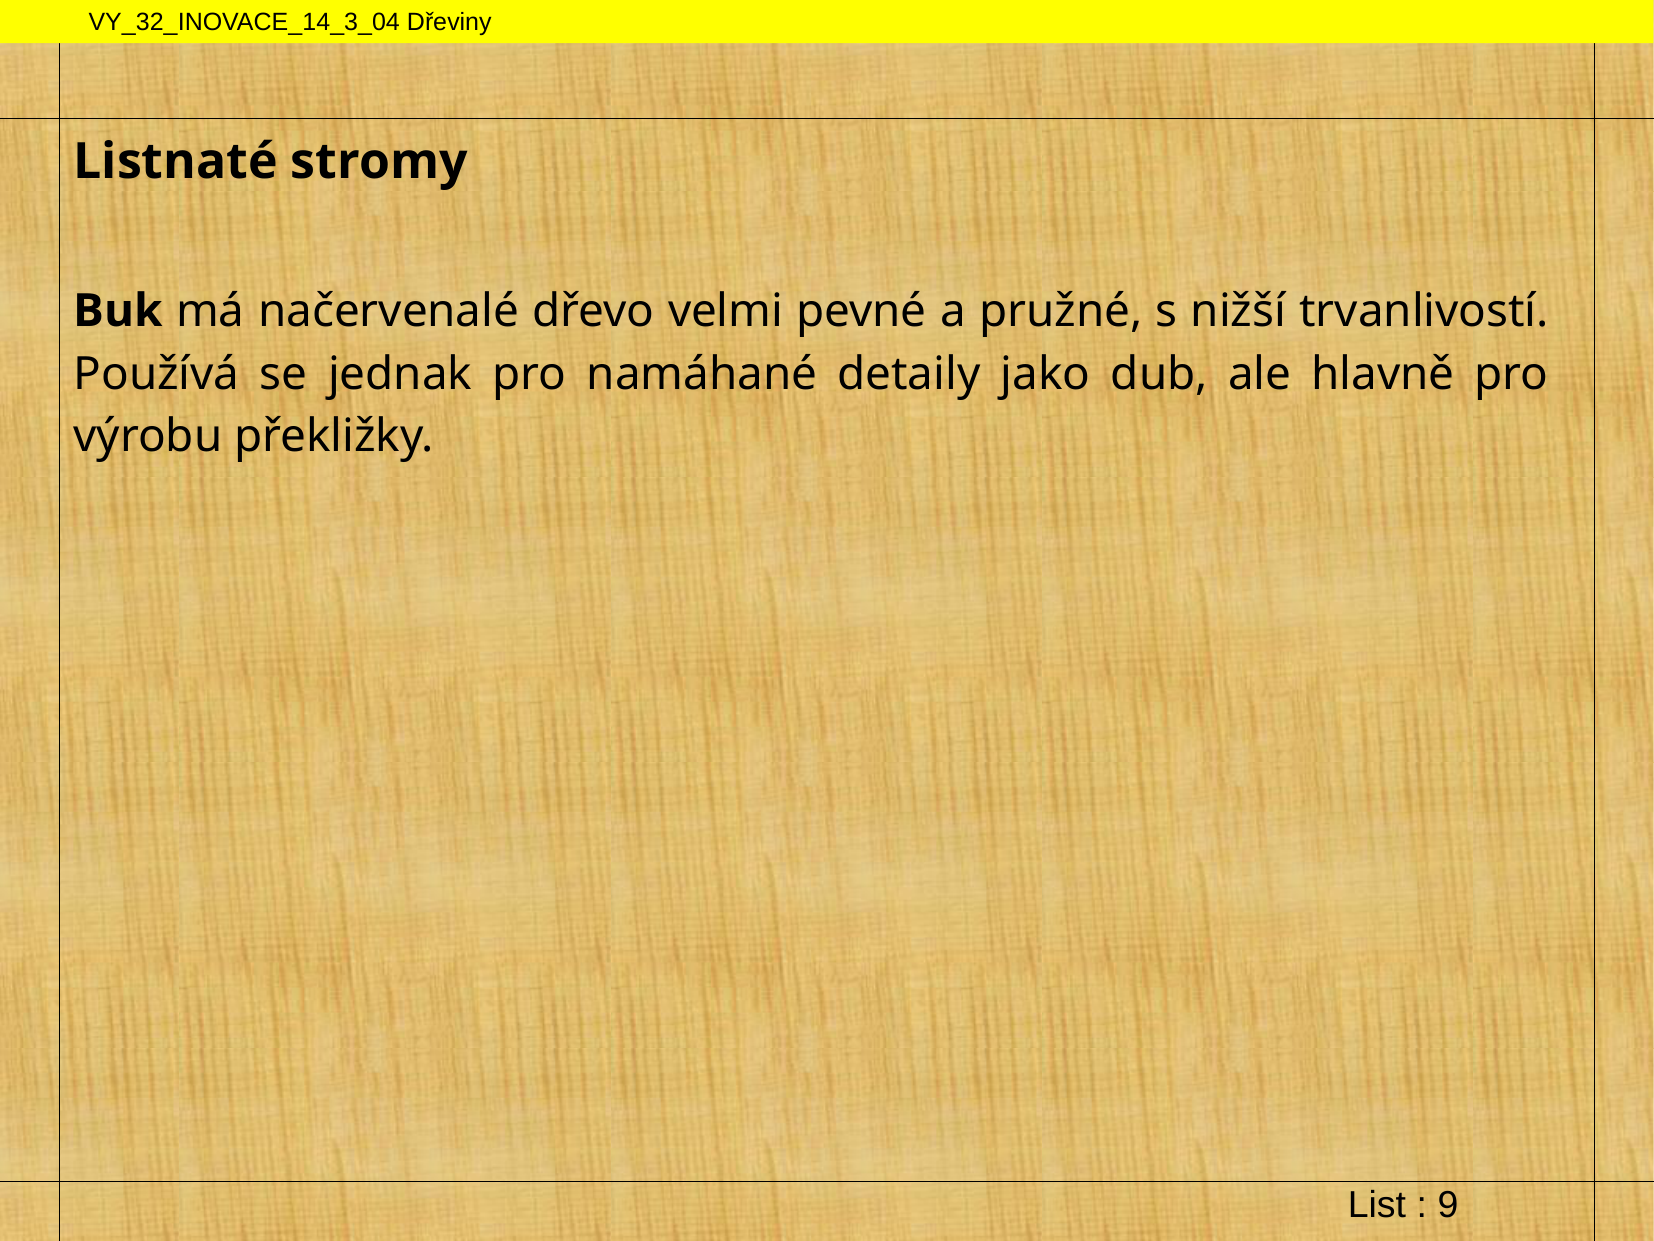

VY_32_INOVACE_14_3_04 Dřeviny
Listnaté stromy
Buk má načervenalé dřevo velmi pevné a pružné, s nižší trvanlivostí. Používá se jednak pro namáhané detaily jako dub, ale hlavně pro výrobu překližky.
List :